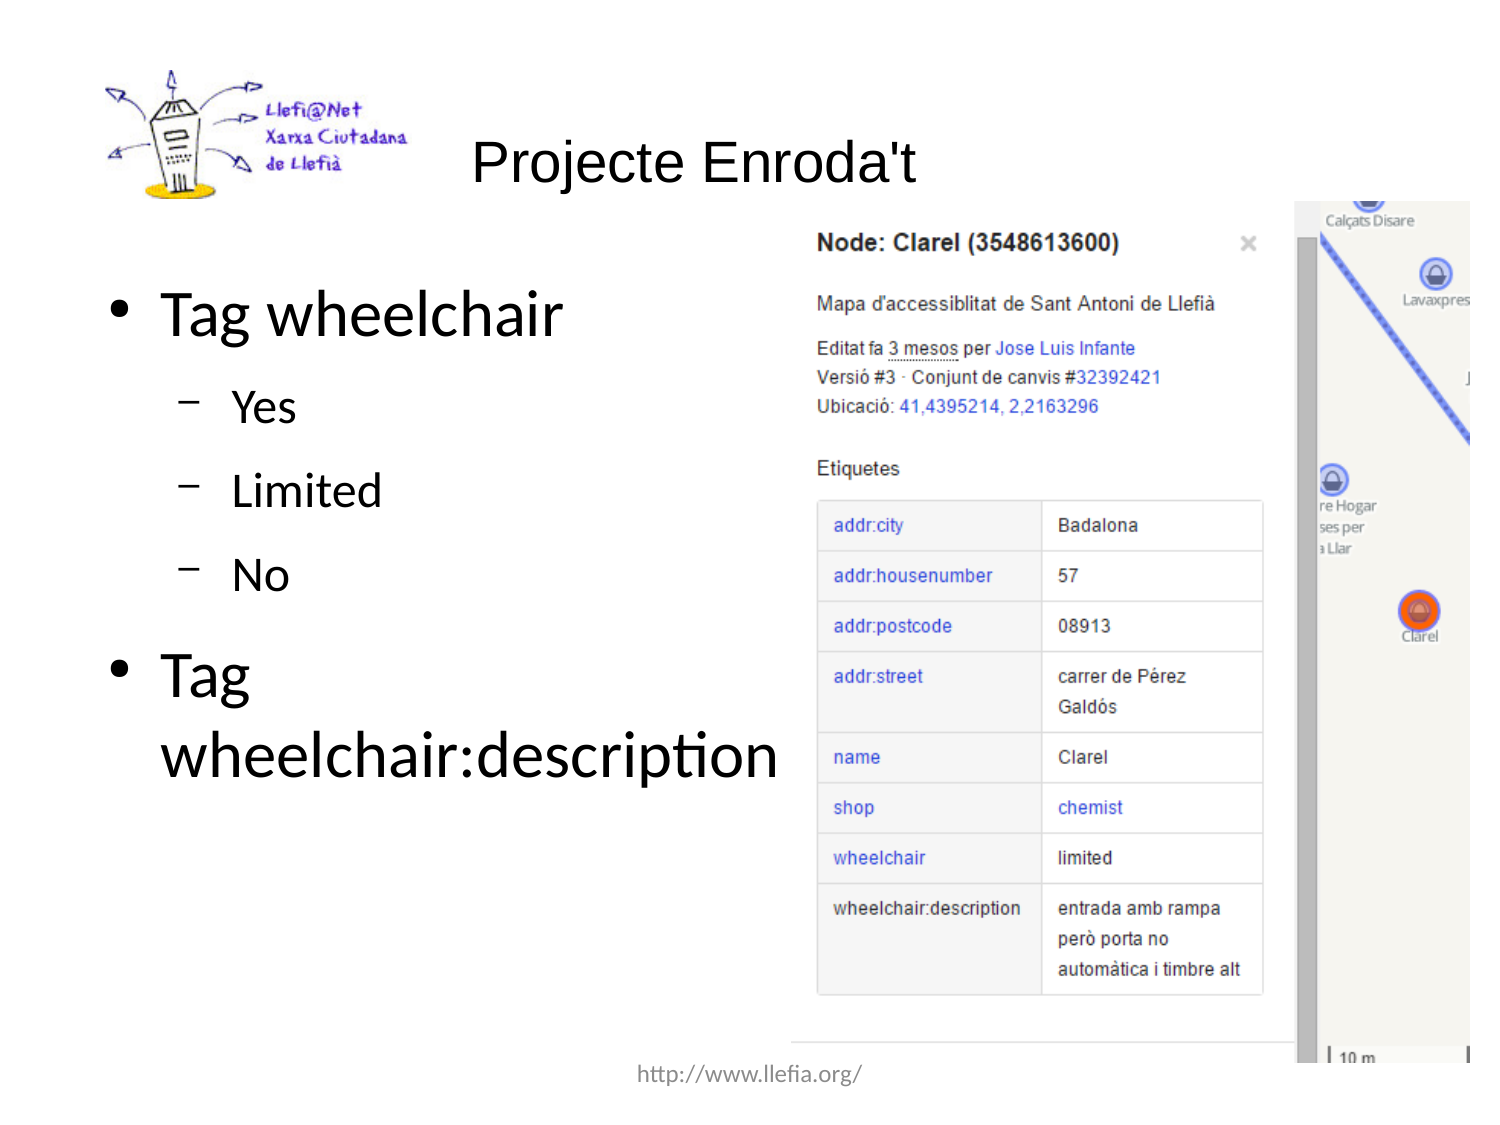

Projecte Enroda't
# Tag wheelchair
Yes
Limited
No
Tag wheelchair:description
http://www.llefia.org/